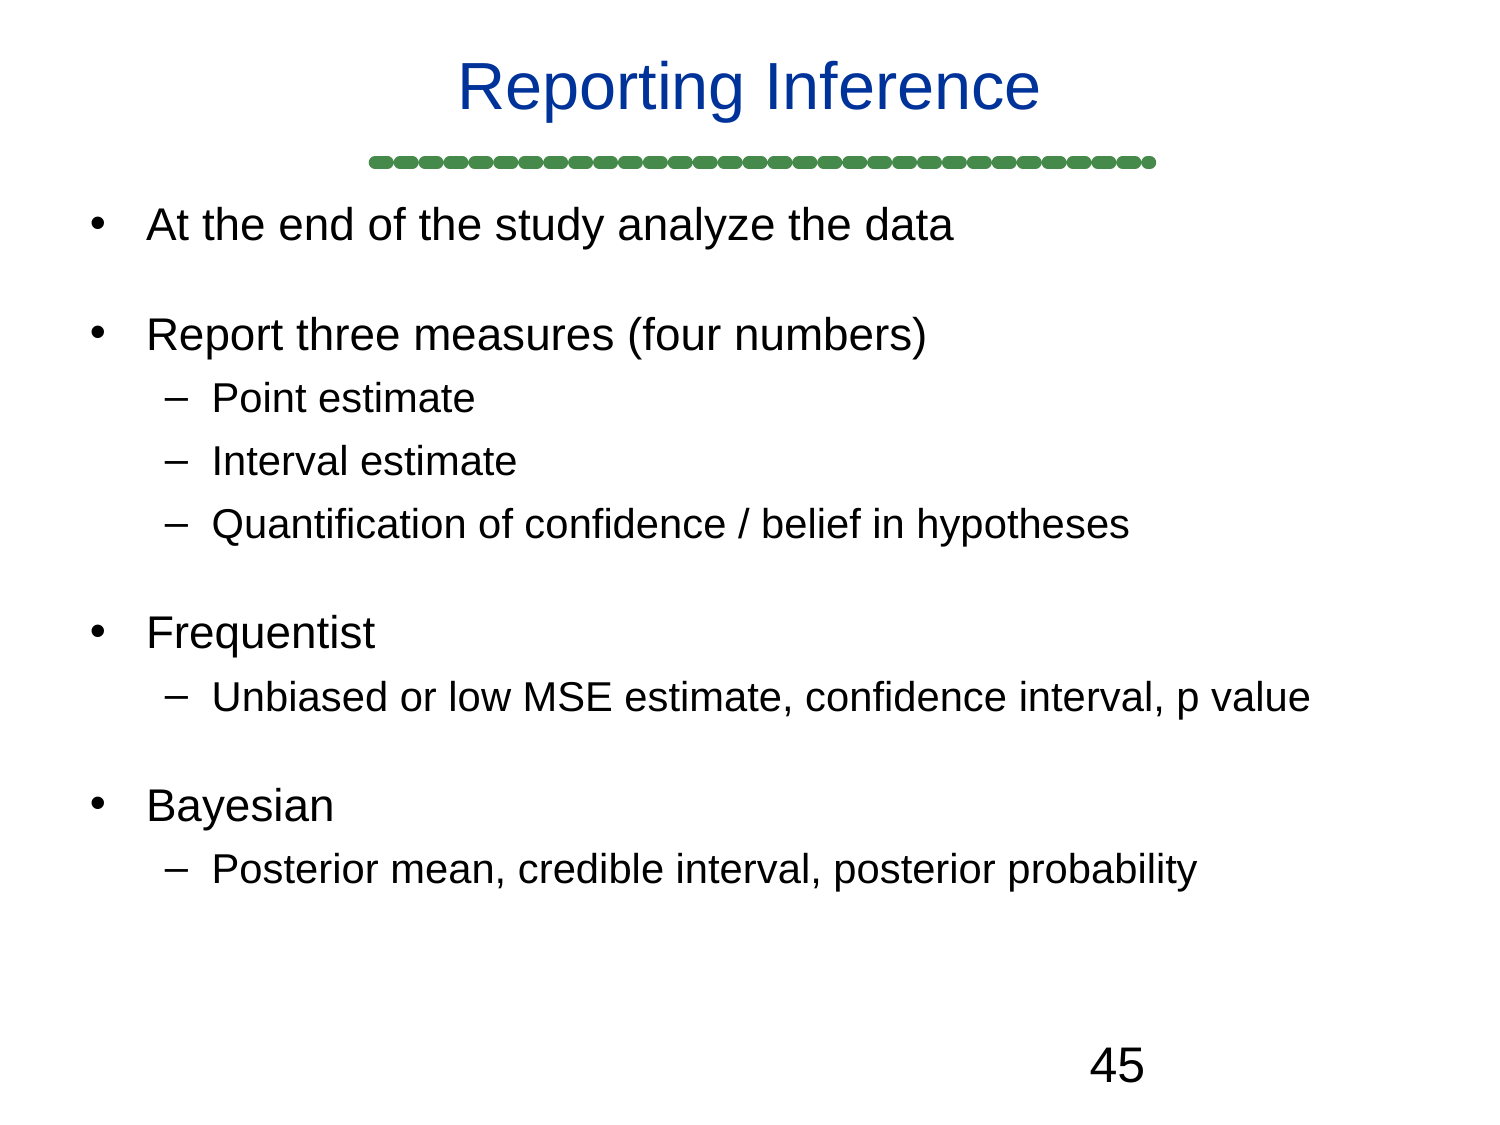

# Reporting Inference
At the end of the study analyze the data
Report three measures (four numbers)
Point estimate
Interval estimate
Quantification of confidence / belief in hypotheses
Frequentist
Unbiased or low MSE estimate, confidence interval, p value
Bayesian
Posterior mean, credible interval, posterior probability
45